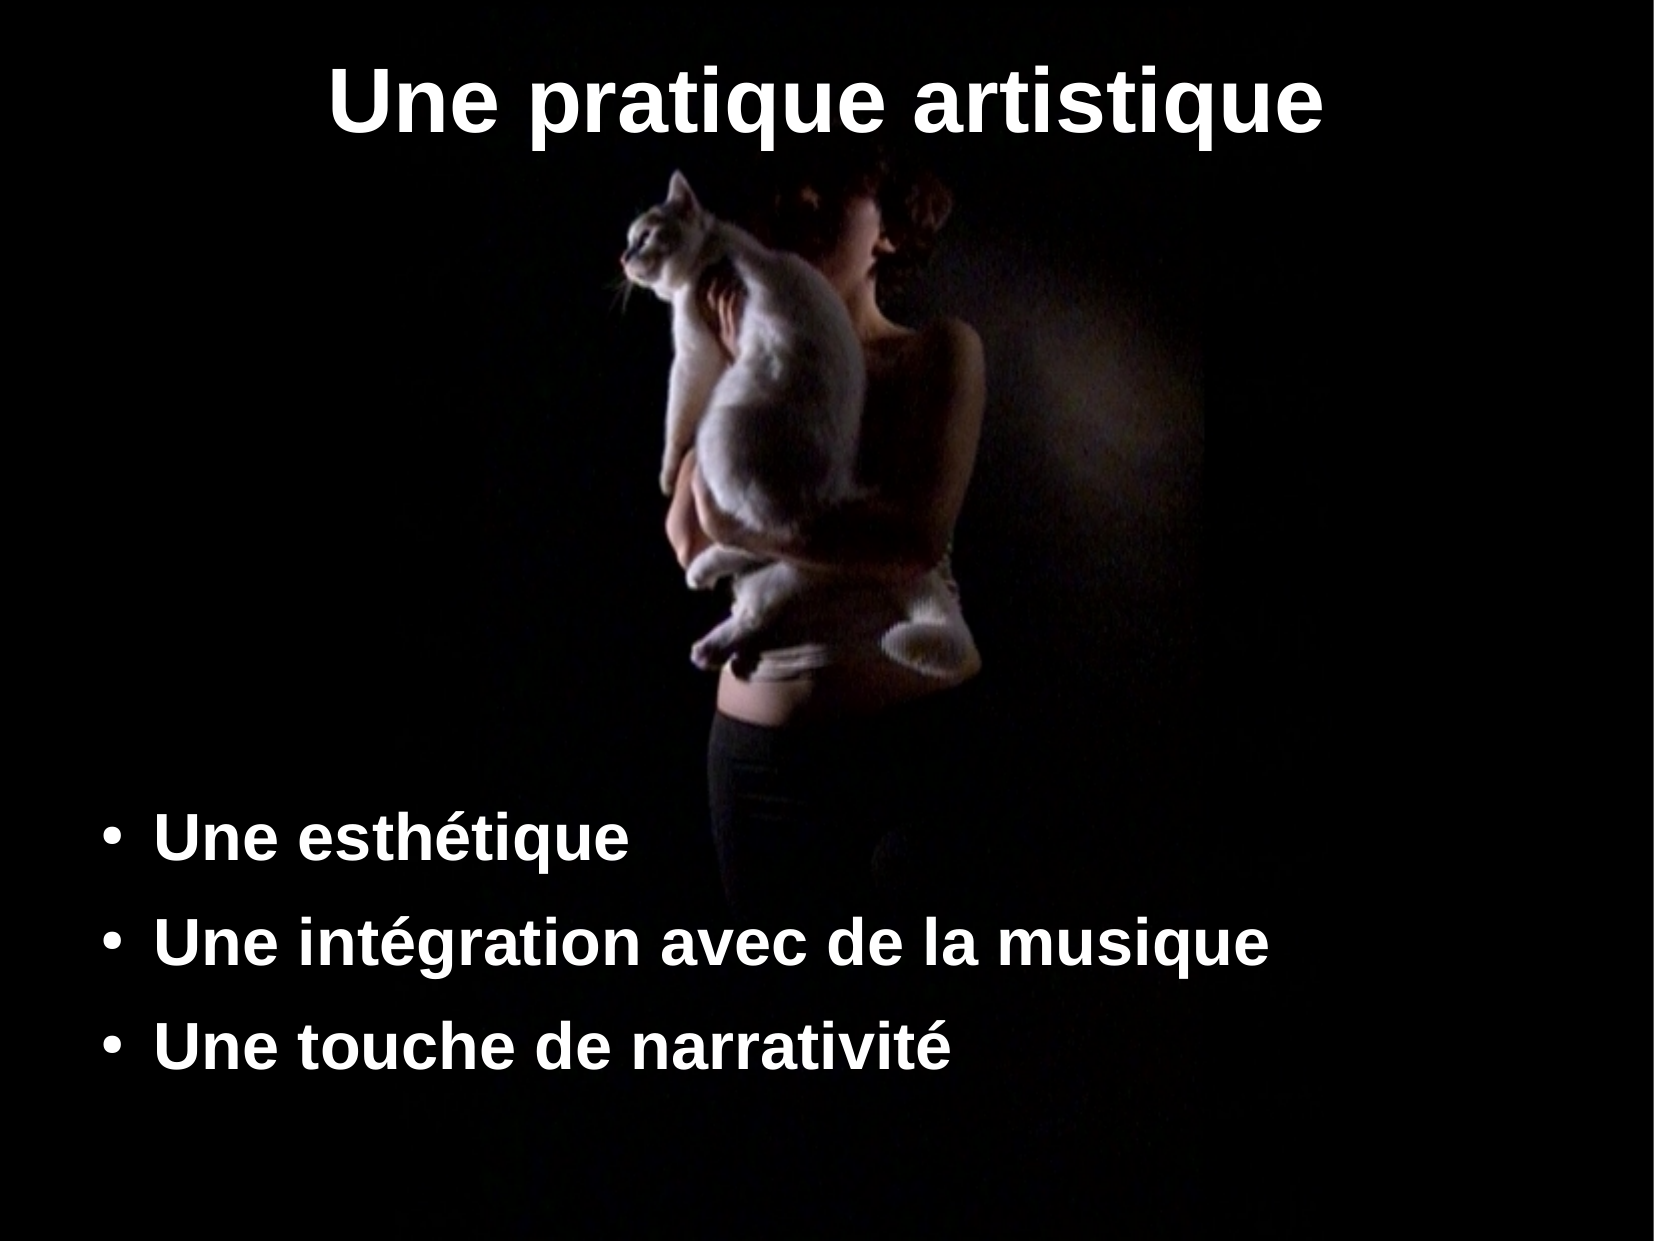

# Une pratique artistique
Une esthétique
Une intégration avec de la musique
Une touche de narrativité